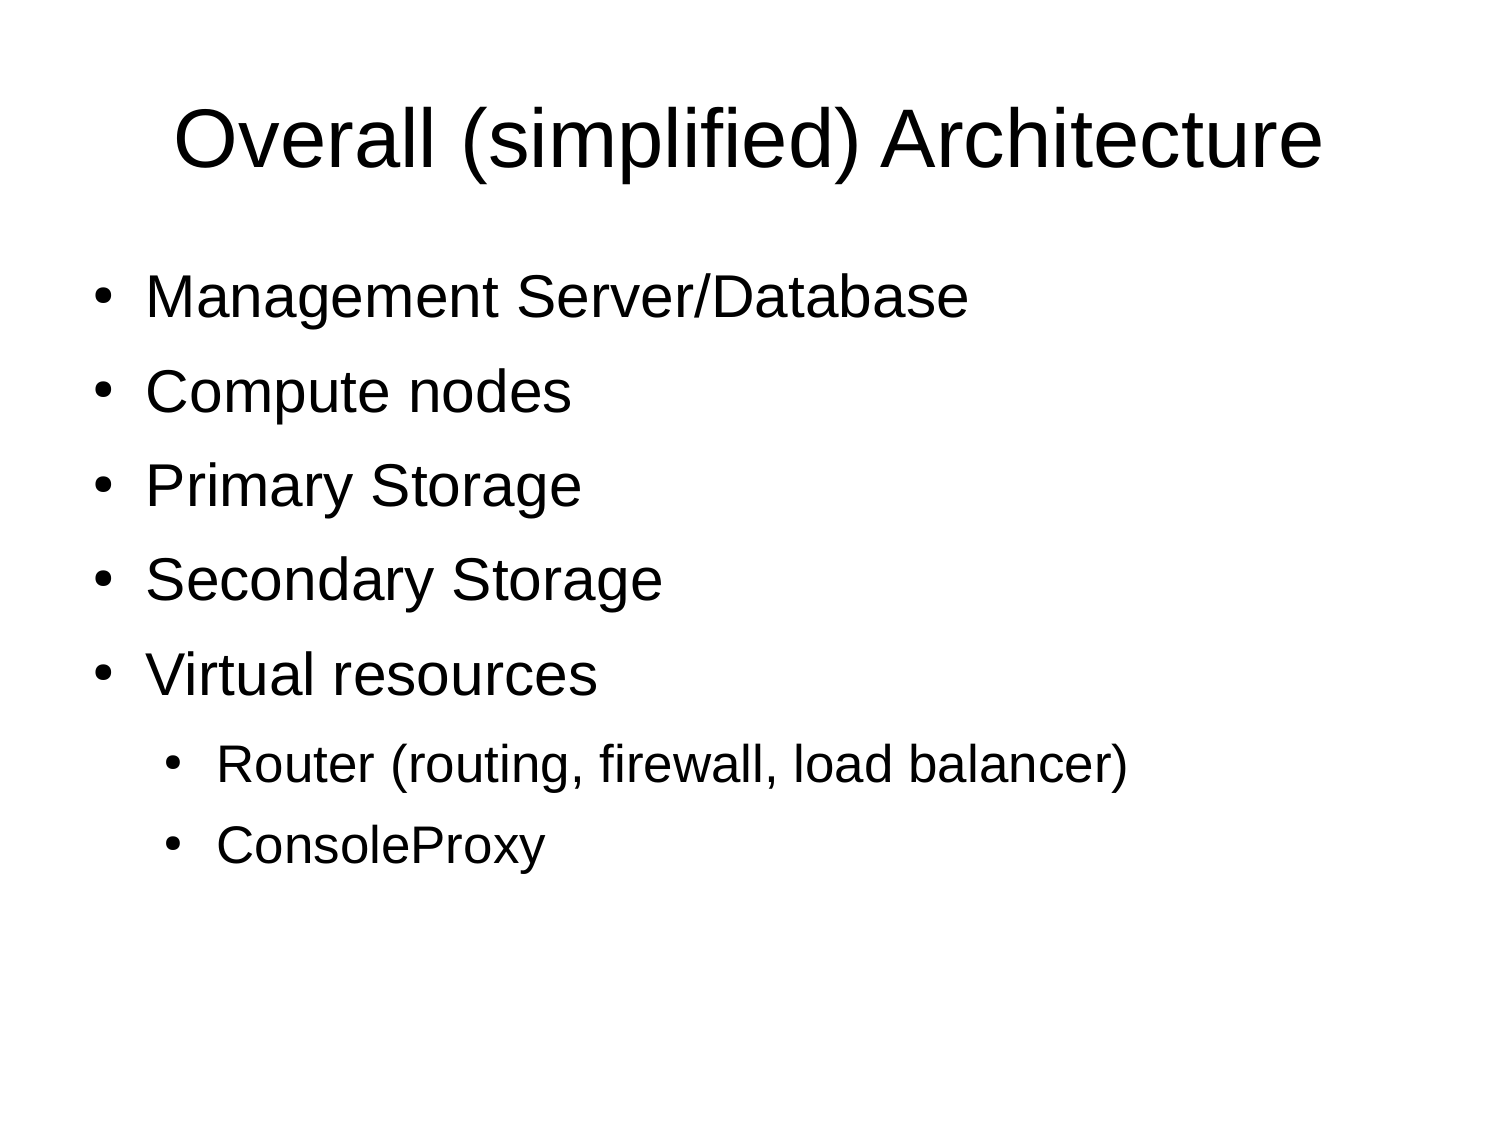

# Overall (simplified) Architecture
Management Server/Database
Compute nodes
Primary Storage
Secondary Storage
Virtual resources
Router (routing, firewall, load balancer)
ConsoleProxy